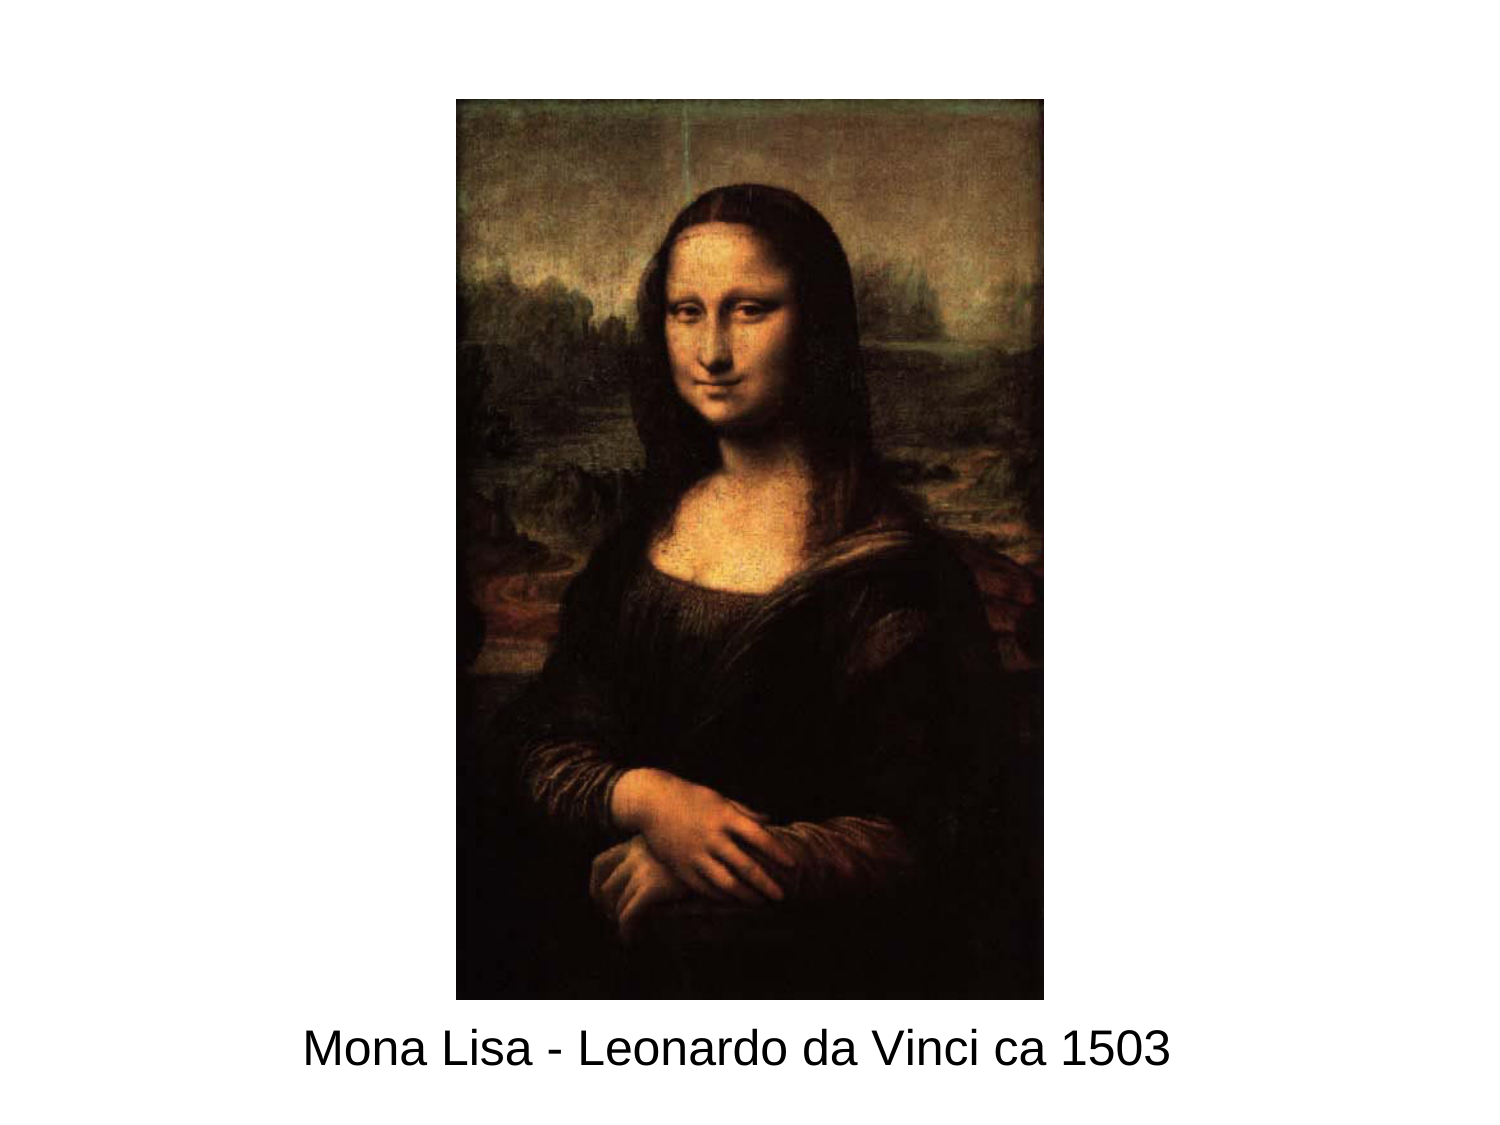

Mona Lisa - Leonardo da Vinci ca 1503